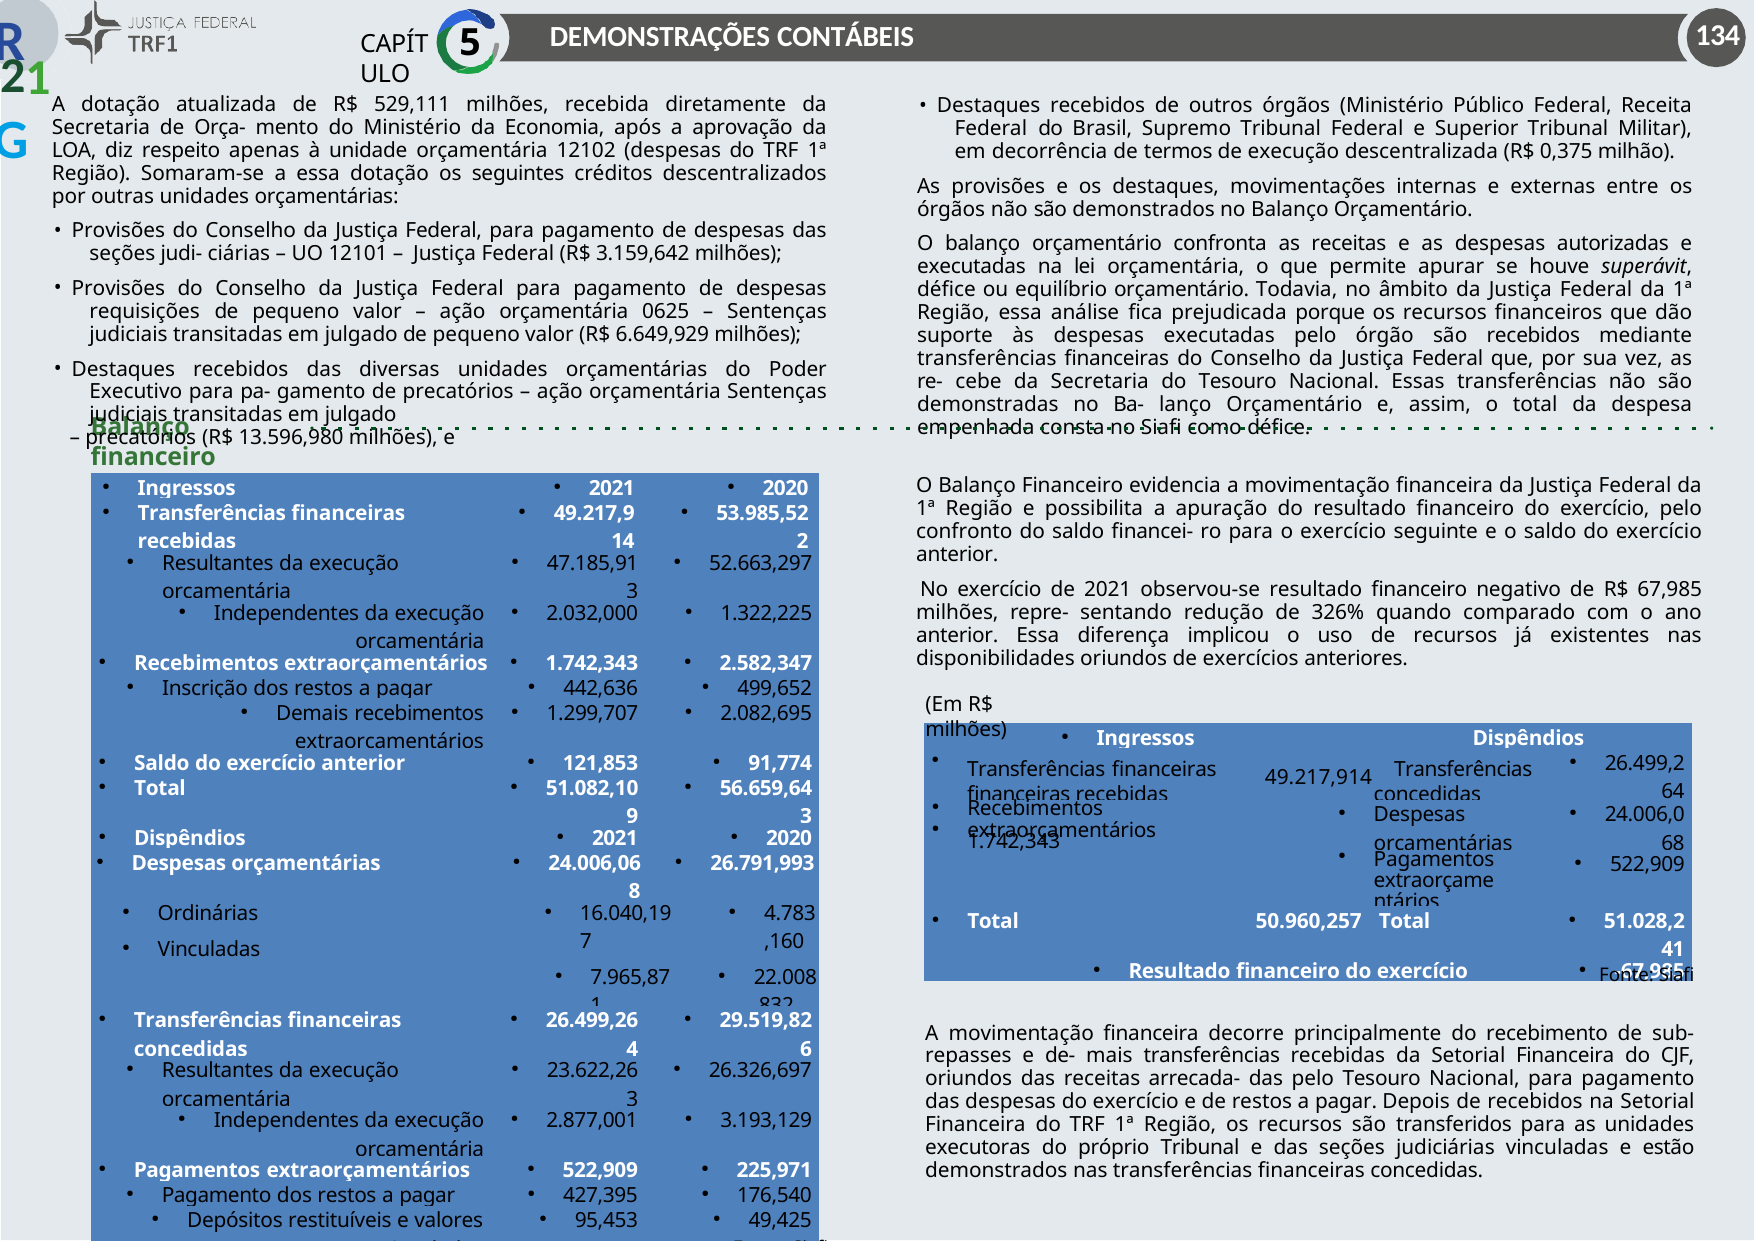

RG
134
21
DEMONSTRAÇÕES CONTÁBEIS
5
CAPÍTULO
A dotação atualizada de R$ 529,111 milhões, recebida diretamente da Secretaria de Orça- mento do Ministério da Economia, após a aprovação da LOA, diz respeito apenas à unidade orçamentária 12102 (despesas do TRF 1ª Região). Somaram-se a essa dotação os seguintes créditos descentralizados por outras unidades orçamentárias:
Provisões do Conselho da Justiça Federal, para pagamento de despesas das seções judi- ciárias – UO 12101 – Justiça Federal (R$ 3.159,642 milhões);
Provisões do Conselho da Justiça Federal para pagamento de despesas requisições de pequeno valor – ação orçamentária 0625 – Sentenças judiciais transitadas em julgado de pequeno valor (R$ 6.649,929 milhões);
Destaques recebidos das diversas unidades orçamentárias do Poder Executivo para pa- gamento de precatórios – ação orçamentária Sentenças judiciais transitadas em julgado
– precatórios (R$ 13.596,980 milhões), e
Destaques recebidos de outros órgãos (Ministério Público Federal, Receita Federal do Brasil, Supremo Tribunal Federal e Superior Tribunal Militar), em decorrência de termos de execução descentralizada (R$ 0,375 milhão).
As provisões e os destaques, movimentações internas e externas entre os órgãos não são demonstrados no Balanço Orçamentário.
O balanço orçamentário confronta as receitas e as despesas autorizadas e executadas na lei orçamentária, o que permite apurar se houve superávit, défice ou equilíbrio orçamentário. Todavia, no âmbito da Justiça Federal da 1ª Região, essa análise fica prejudicada porque os recursos financeiros que dão suporte às despesas executadas pelo órgão são recebidos mediante transferências financeiras do Conselho da Justiça Federal que, por sua vez, as re- cebe da Secretaria do Tesouro Nacional. Essas transferências não são demonstradas no Ba- lanço Orçamentário e, assim, o total da despesa empenhada consta no Siafi como défice.
Balanço financeiro
(Em R$ milhões)
O Balanço Financeiro evidencia a movimentação financeira da Justiça Federal da 1ª Região e possibilita a apuração do resultado financeiro do exercício, pelo confronto do saldo financei- ro para o exercício seguinte e o saldo do exercício anterior.
No exercício de 2021 observou-se resultado financeiro negativo de R$ 67,985 milhões, repre- sentando redução de 326% quando comparado com o ano anterior. Essa diferença implicou o uso de recursos já existentes nas disponibilidades oriundos de exercícios anteriores.
| Ingressos | 2021 | 2020 |
| --- | --- | --- |
| Transferências financeiras recebidas | 49.217,914 | 53.985,522 |
| Resultantes da execução orçamentária | 47.185,913 | 52.663,297 |
| Independentes da execução orçamentária | 2.032,000 | 1.322,225 |
| Recebimentos extraorçamentários | 1.742,343 | 2.582,347 |
| Inscrição dos restos a pagar | 442,636 | 499,652 |
| Demais recebimentos extraorçamentários | 1.299,707 | 2.082,695 |
| Saldo do exercício anterior | 121,853 | 91,774 |
| Total | 51.082,109 | 56.659,643 |
| Dispêndios | 2021 | 2020 |
| Despesas orçamentárias | 24.006,068 | 26.791,993 |
| Ordinárias Vinculadas | 16.040,197 7.965,871 | 4.783,160 22.008,832 |
| Transferências financeiras concedidas | 26.499,264 | 29.519,826 |
| Resultantes da execução orçamentária | 23.622,263 | 26.326,697 |
| Independentes da execução orçamentária | 2.877,001 | 3.193,129 |
| Pagamentos extraorçamentários | 522,909 | 225,971 |
| Pagamento dos restos a pagar | 427,395 | 176,540 |
| Depósitos restituíveis e valores vinculados | 95,453 | 49,425 |
| Demais pagamentos extraorçamentários | 0,061 | 0,005 |
| Saldo para o exercício seguinte | 53,868 | 121,853 |
| Total | 51.082,109 | 56.659,643 |
(Em R$ milhões)
| Ingressos Dispêndios | | |
| --- | --- | --- |
| Transferências financeiras 49.217,914 Transferências financeiras recebidas concedidas | | 26.499,264 |
| Recebimentos extraorçamentários 1.742,343 | Despesas orçamentárias | 24.006,068 |
| | Pagamentos extraorçamentários | 522,909 |
| Total 50.960,257 Total | | 51.028,241 |
| Resultado financeiro do exercício | | -67,985 |
Fonte: Siafi
A movimentação financeira decorre principalmente do recebimento de sub-repasses e de- mais transferências recebidas da Setorial Financeira do CJF, oriundos das receitas arrecada- das pelo Tesouro Nacional, para pagamento das despesas do exercício e de restos a pagar. Depois de recebidos na Setorial Financeira do TRF 1ª Região, os recursos são transferidos para as unidades executoras do próprio Tribunal e das seções judiciárias vinculadas e estão demonstrados nas transferências financeiras concedidas.
Fonte: Siafi